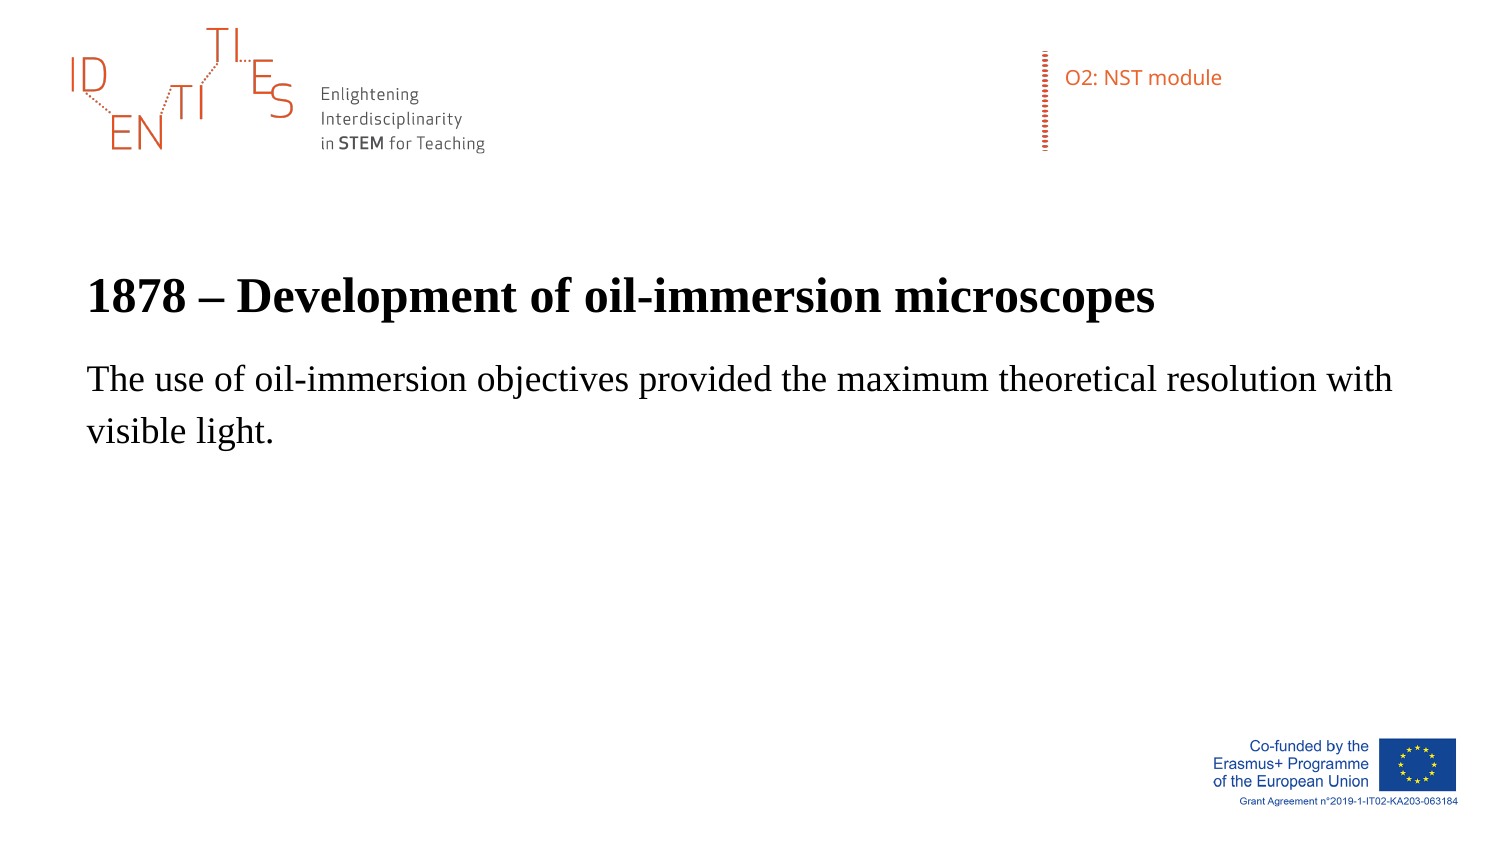

O2: NST module
1878 – Development of oil-immersion microscopes
The use of oil-immersion objectives provided the maximum theoretical resolution with visible light.